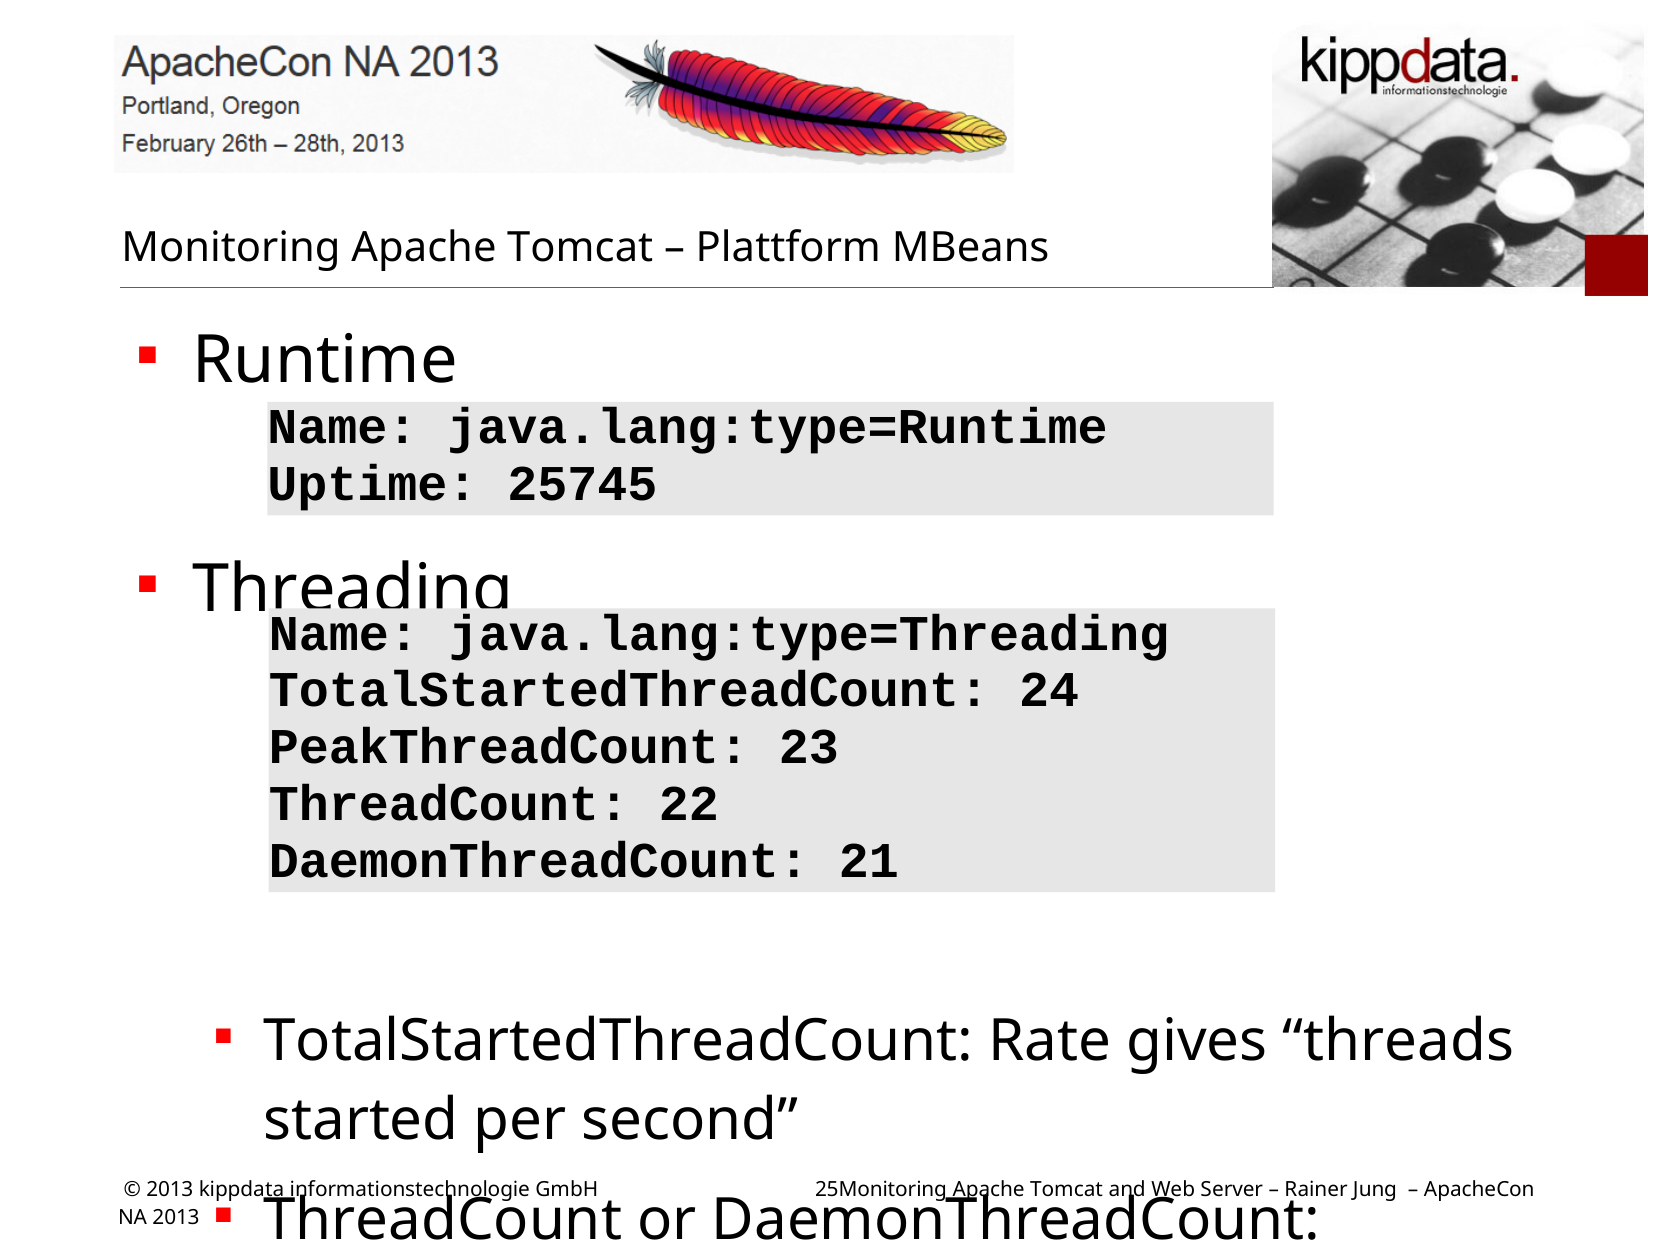

# Monitoring Apache Tomcat – Plattform MBeans
Runtime
Threading
TotalStartedThreadCount: Rate gives “threads started per second”
ThreadCount or DaemonThreadCount: threshold applies
Name: java.lang:type=Runtime
Uptime: 25745
Name: java.lang:type=Threading
TotalStartedThreadCount: 24
PeakThreadCount: 23
ThreadCount: 22
DaemonThreadCount: 21